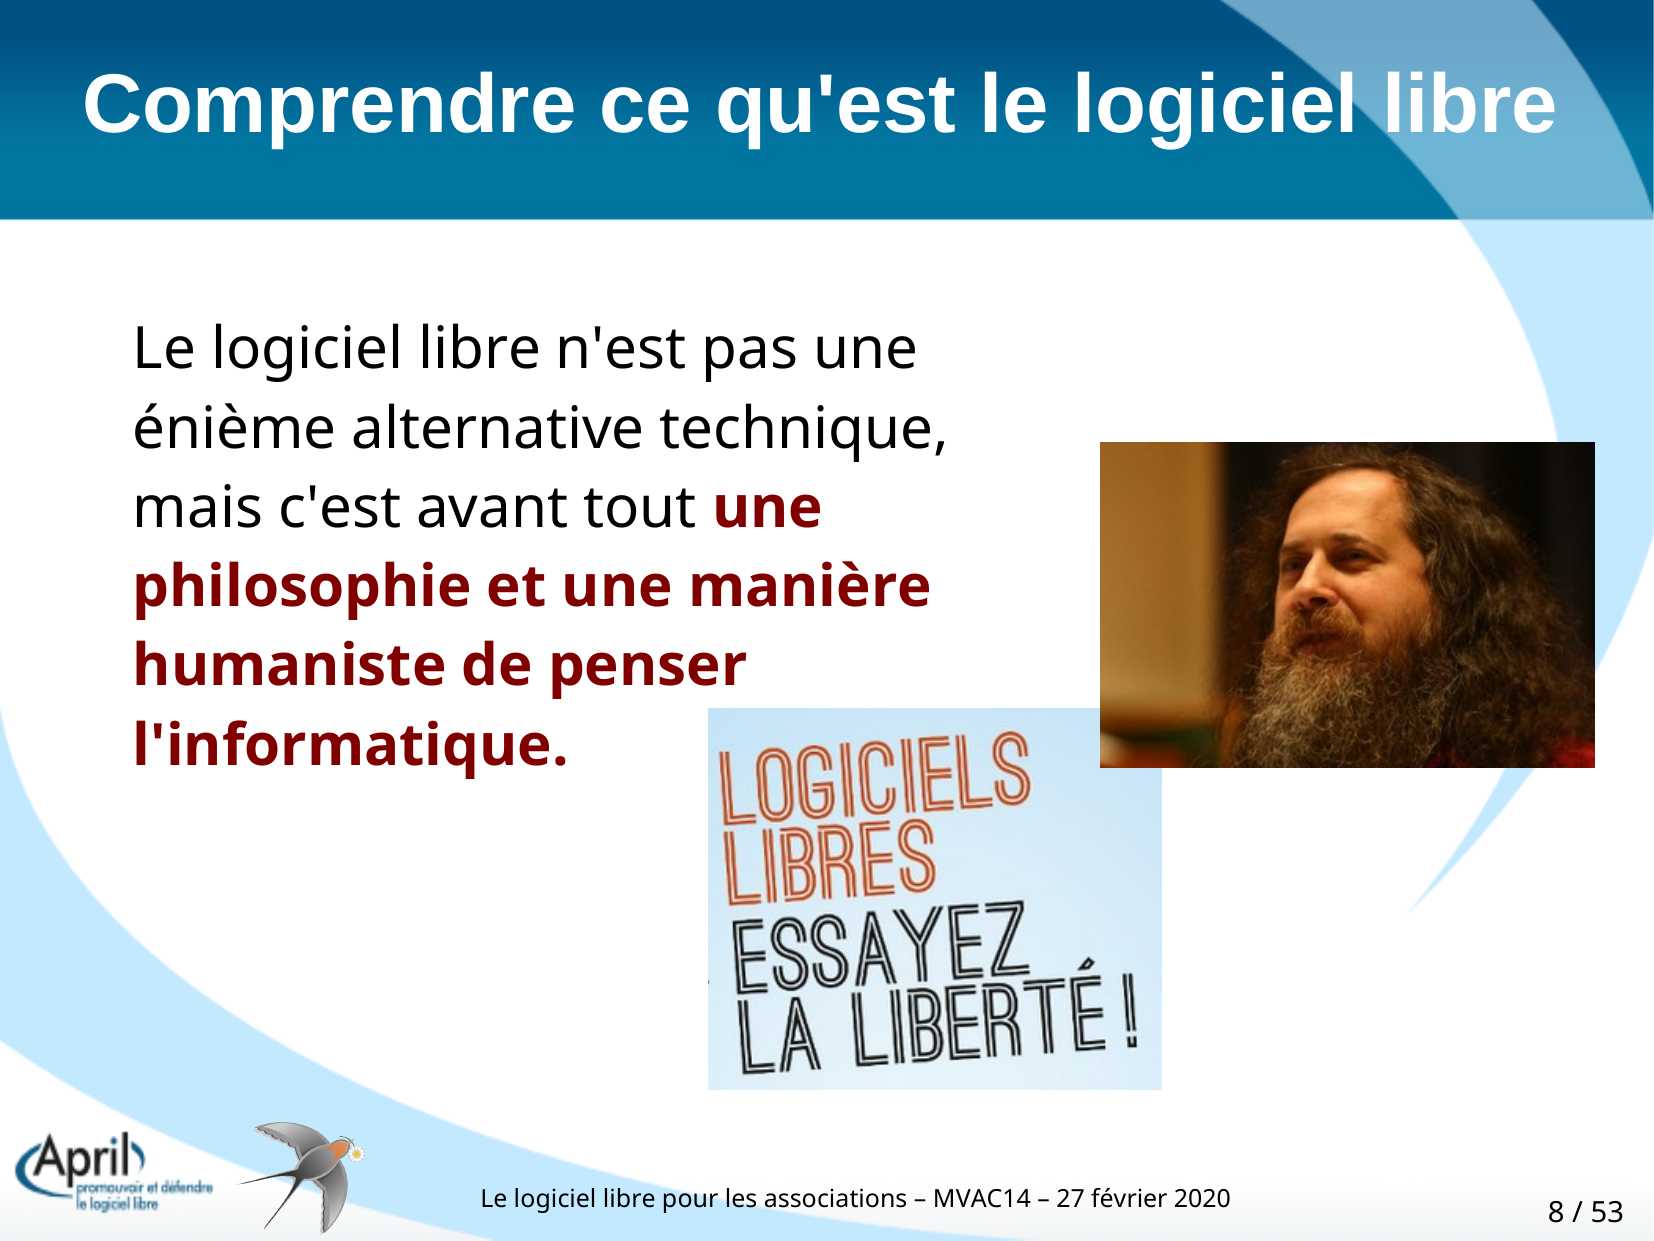

# Comprendre ce qu'est le logiciel libre
Le logiciel libre n'est pas une énième alternative technique, mais c'est avant tout une philosophie et une manière humaniste de penser l'informatique.
8
POSS 2018